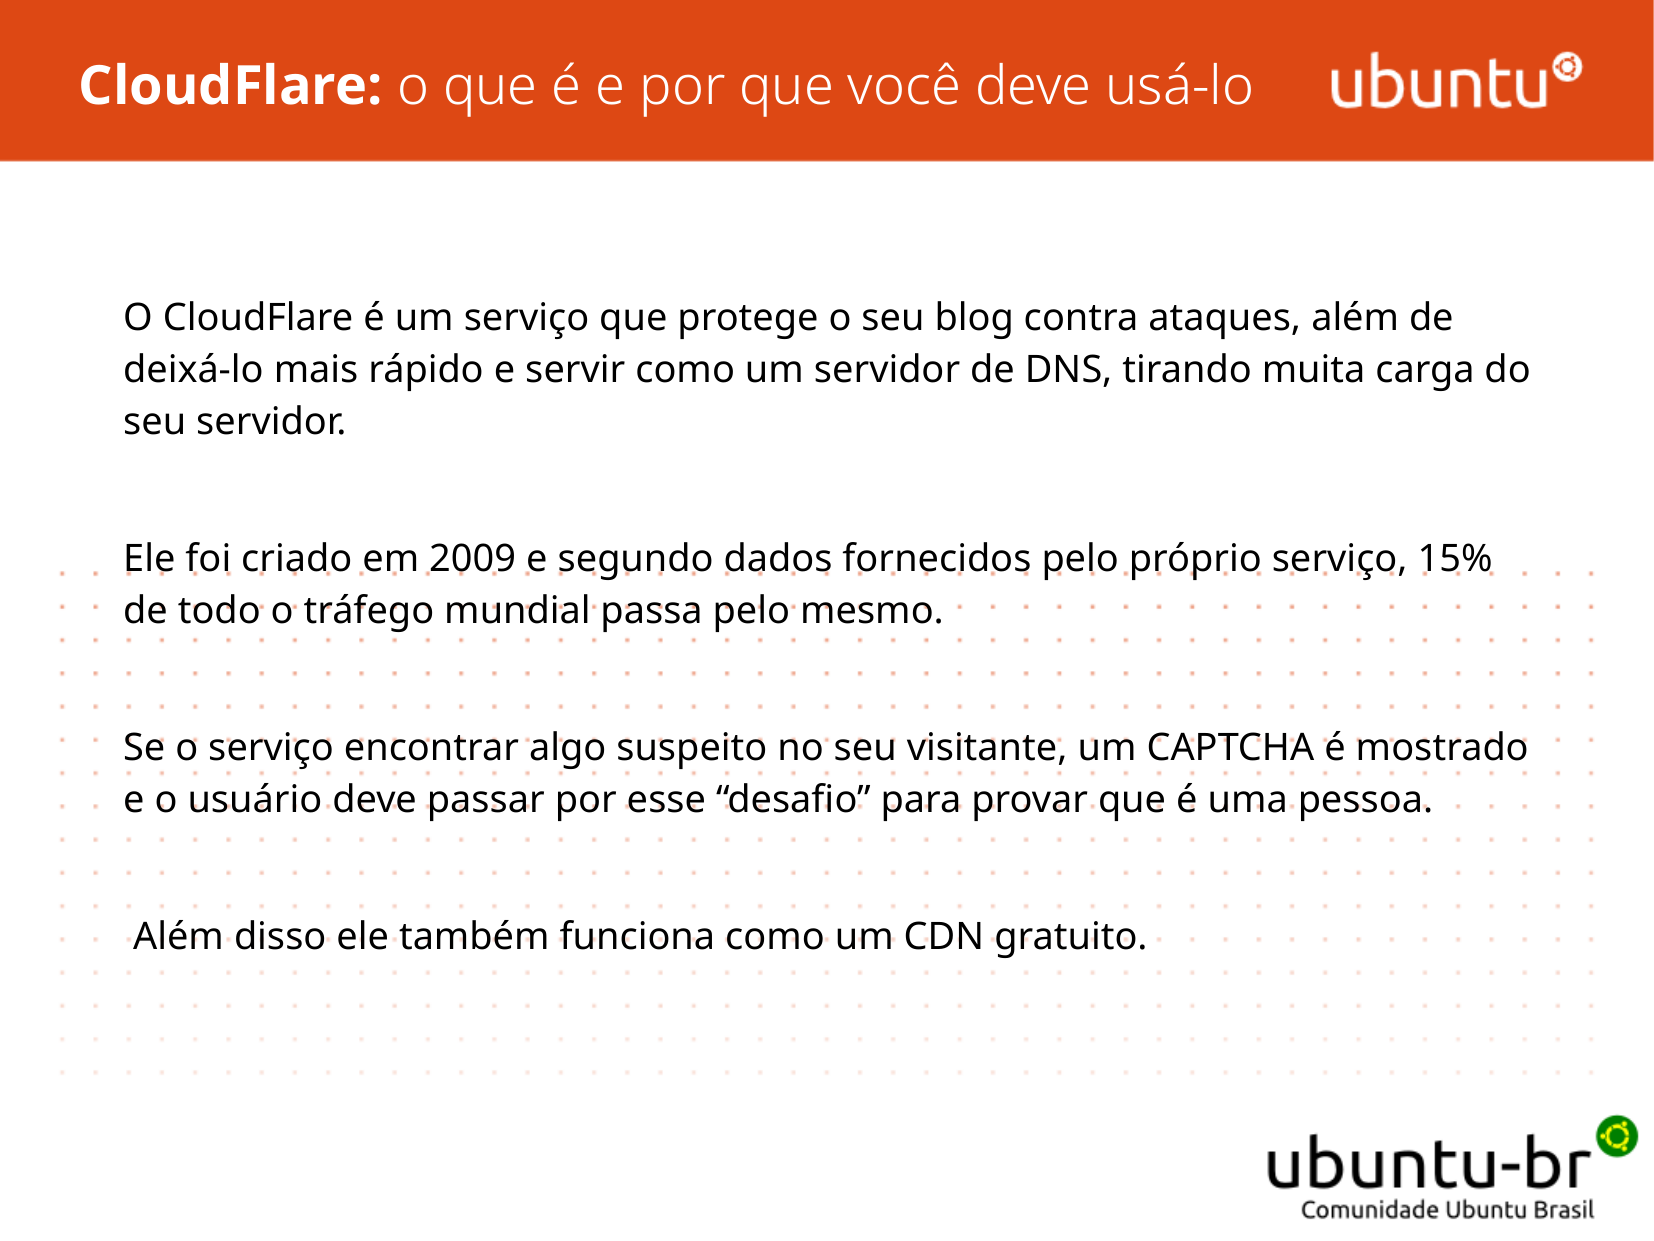

# CloudFlare: o que é e por que você deve usá-lo
O CloudFlare é um serviço que protege o seu blog contra ataques, além de deixá-lo mais rápido e servir como um servidor de DNS, tirando muita carga do seu servidor.
Ele foi criado em 2009 e segundo dados fornecidos pelo próprio serviço, 15% de todo o tráfego mundial passa pelo mesmo.
Se o serviço encontrar algo suspeito no seu visitante, um CAPTCHA é mostrado e o usuário deve passar por esse “desafio” para provar que é uma pessoa.
 Além disso ele também funciona como um CDN gratuito.